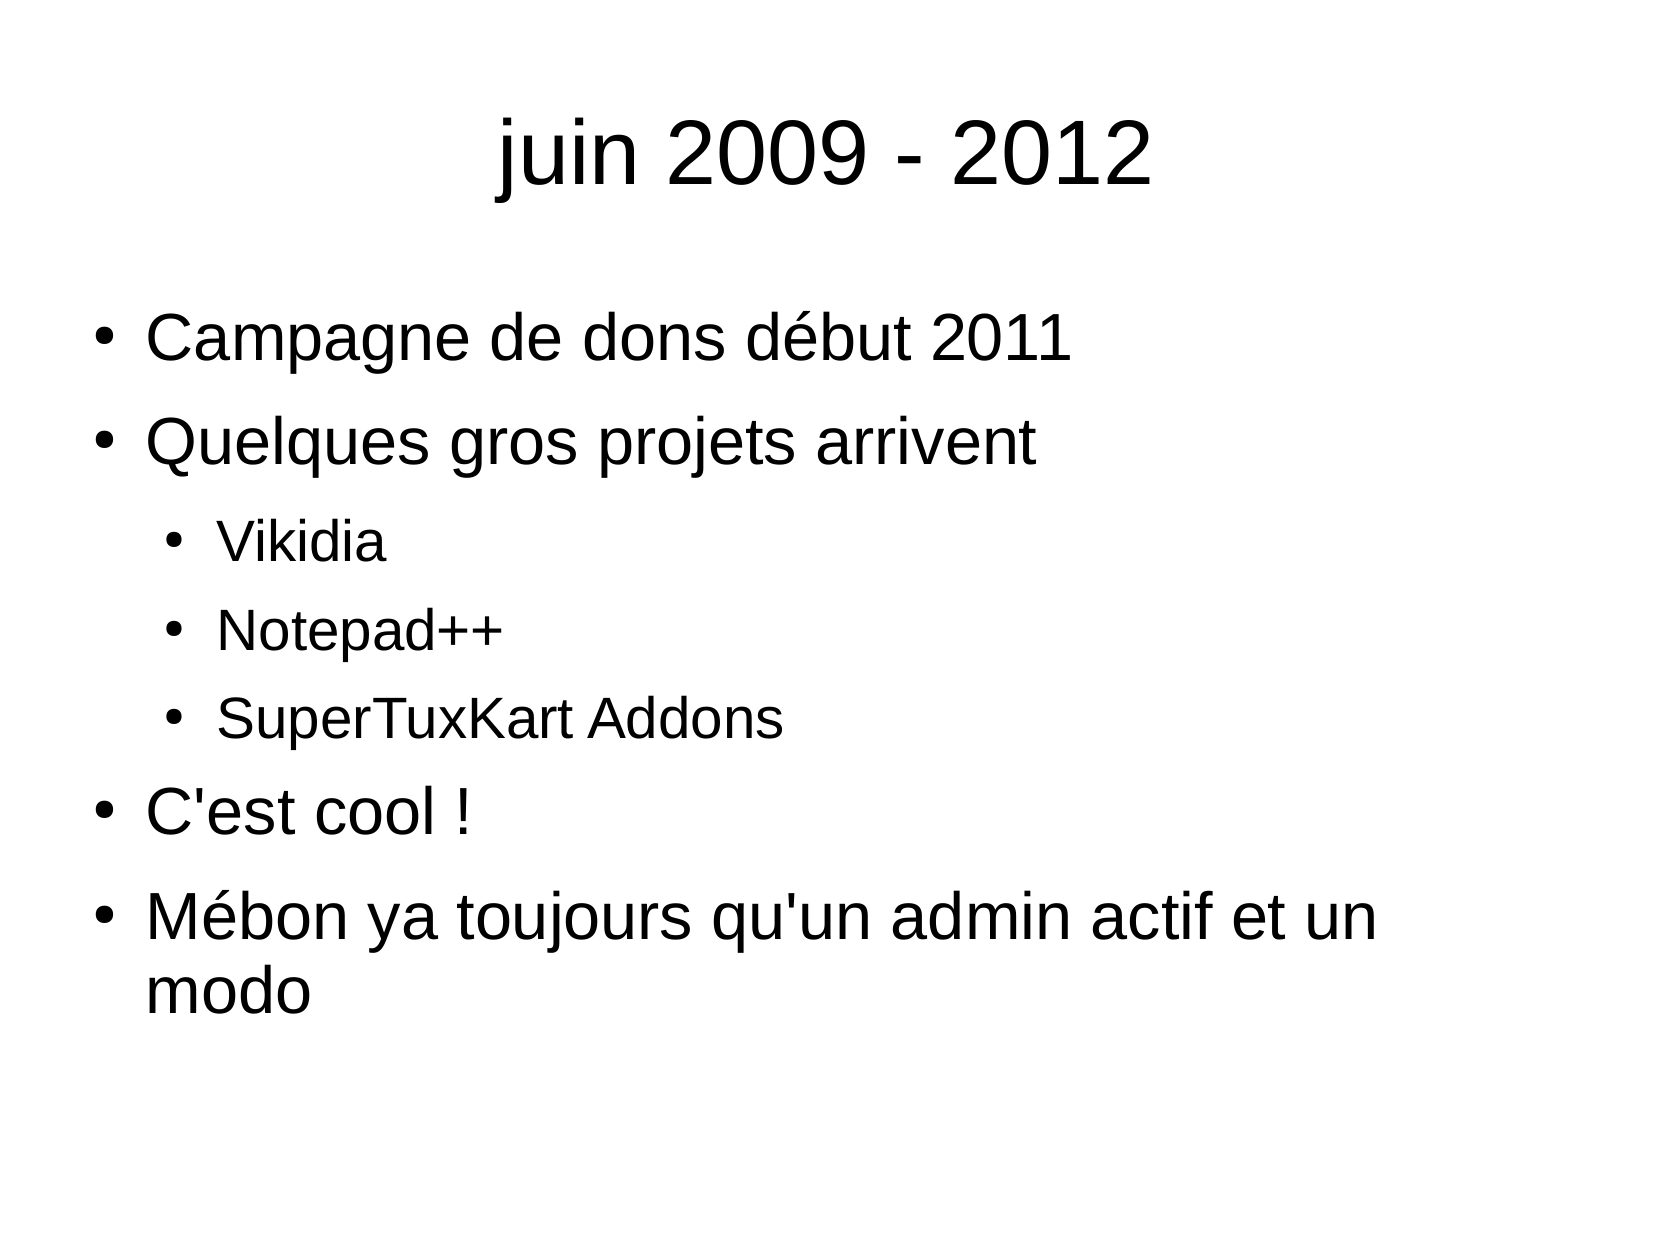

# juin 2009 - 2012
Campagne de dons début 2011
Quelques gros projets arrivent
Vikidia
Notepad++
SuperTuxKart Addons
C'est cool !
Mébon ya toujours qu'un admin actif et un modo